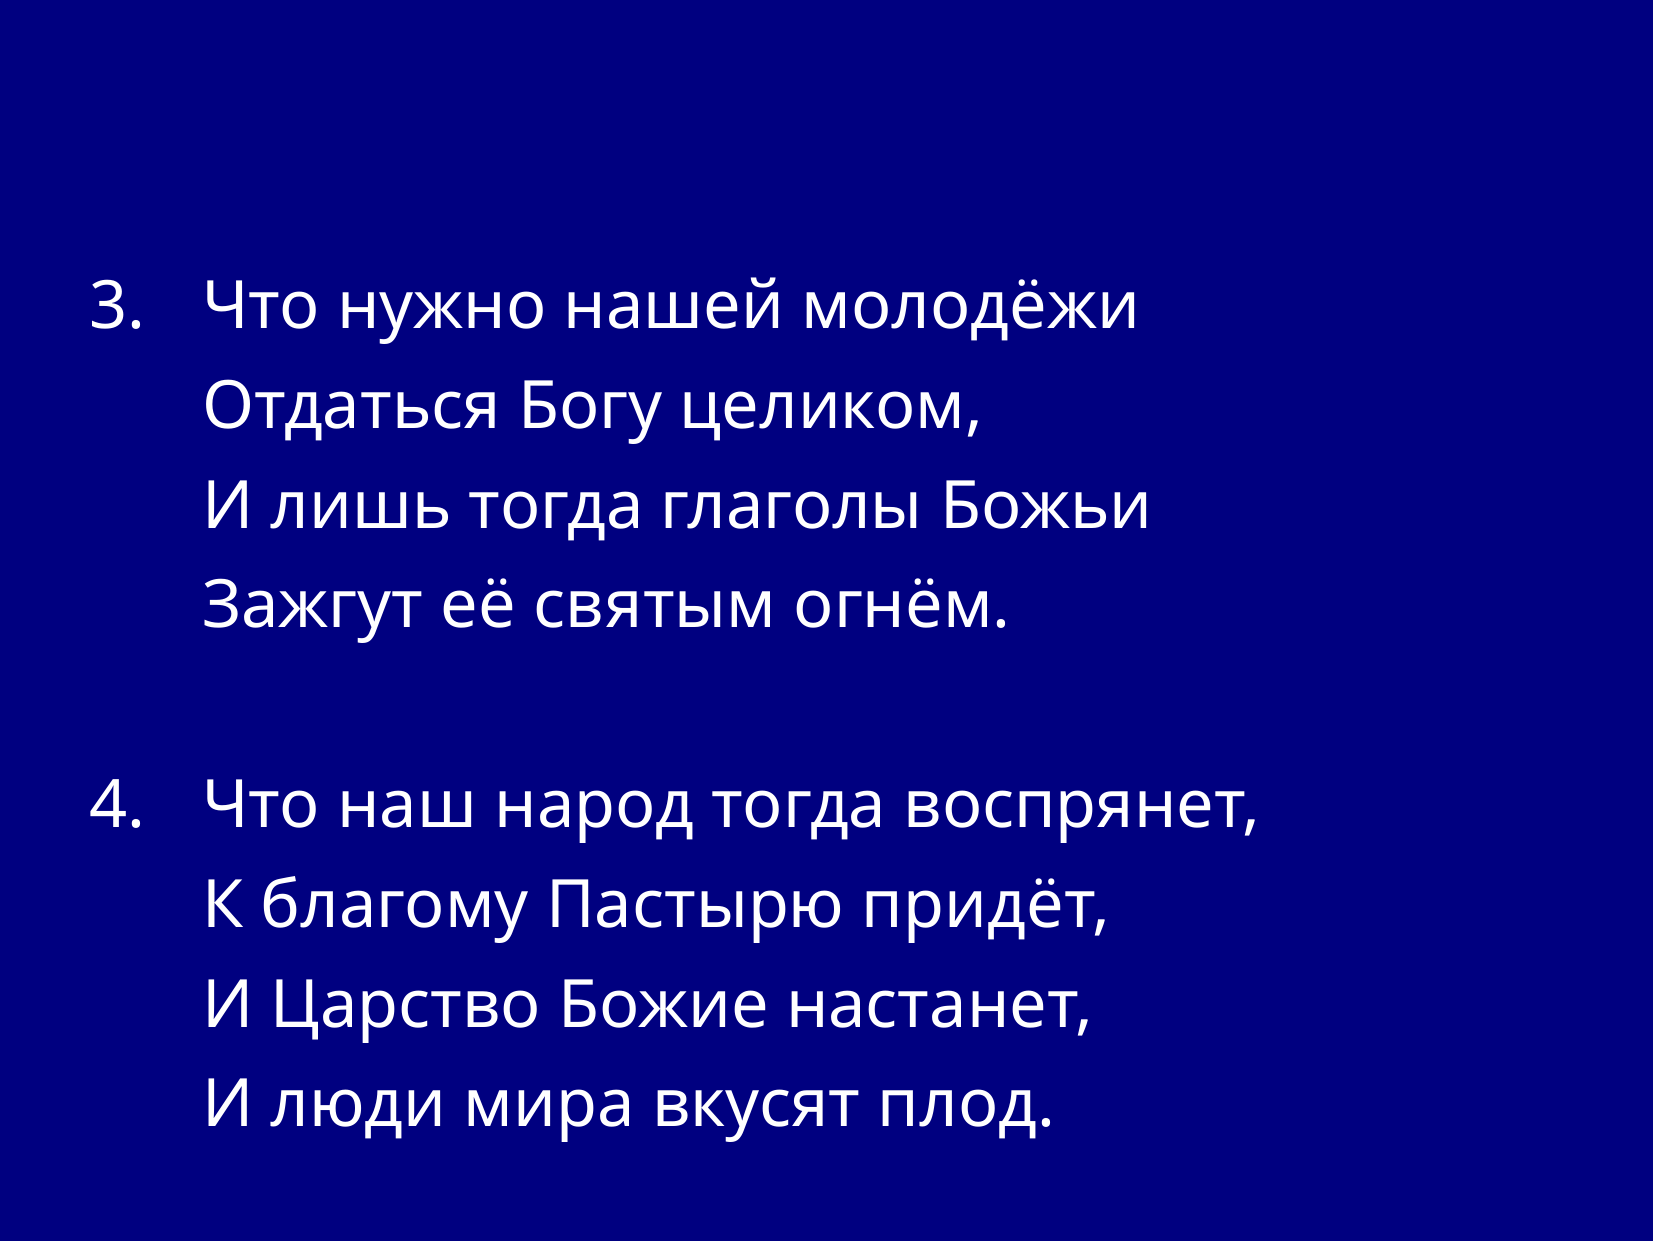

3.	Что нужно нашей молодёжи
	Отдаться Богу целиком,
	И лишь тогда глаголы Божьи
	Зажгут её святым огнём.
4.	Что наш народ тогда воспрянет,
	К благому Пастырю придёт,
	И Царство Божие настанет,
	И люди мира вкусят плод.